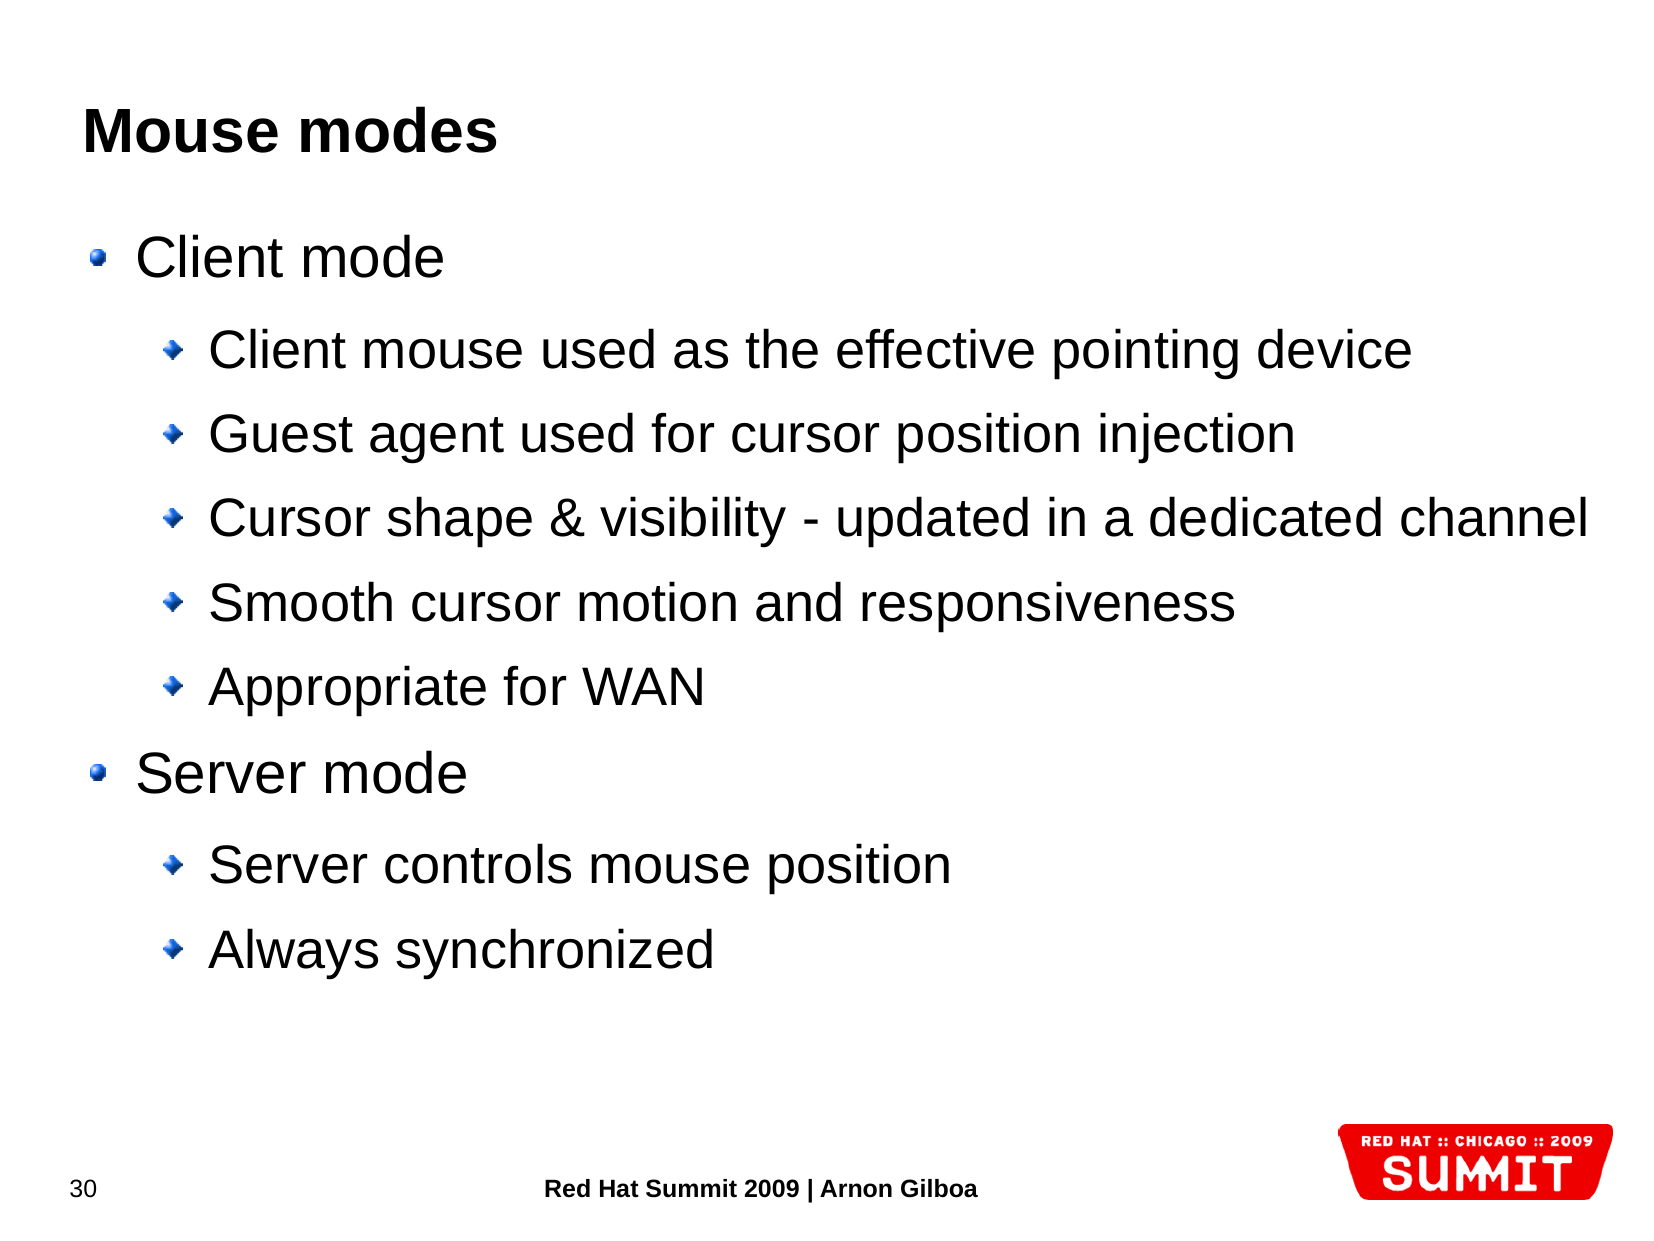

# Mouse modes
Client mode
Client mouse used as the effective pointing device
Guest agent used for cursor position injection
Cursor shape & visibility - updated in a dedicated channel
Smooth cursor motion and responsiveness
Appropriate for WAN
Server mode
Server controls mouse position
Always synchronized